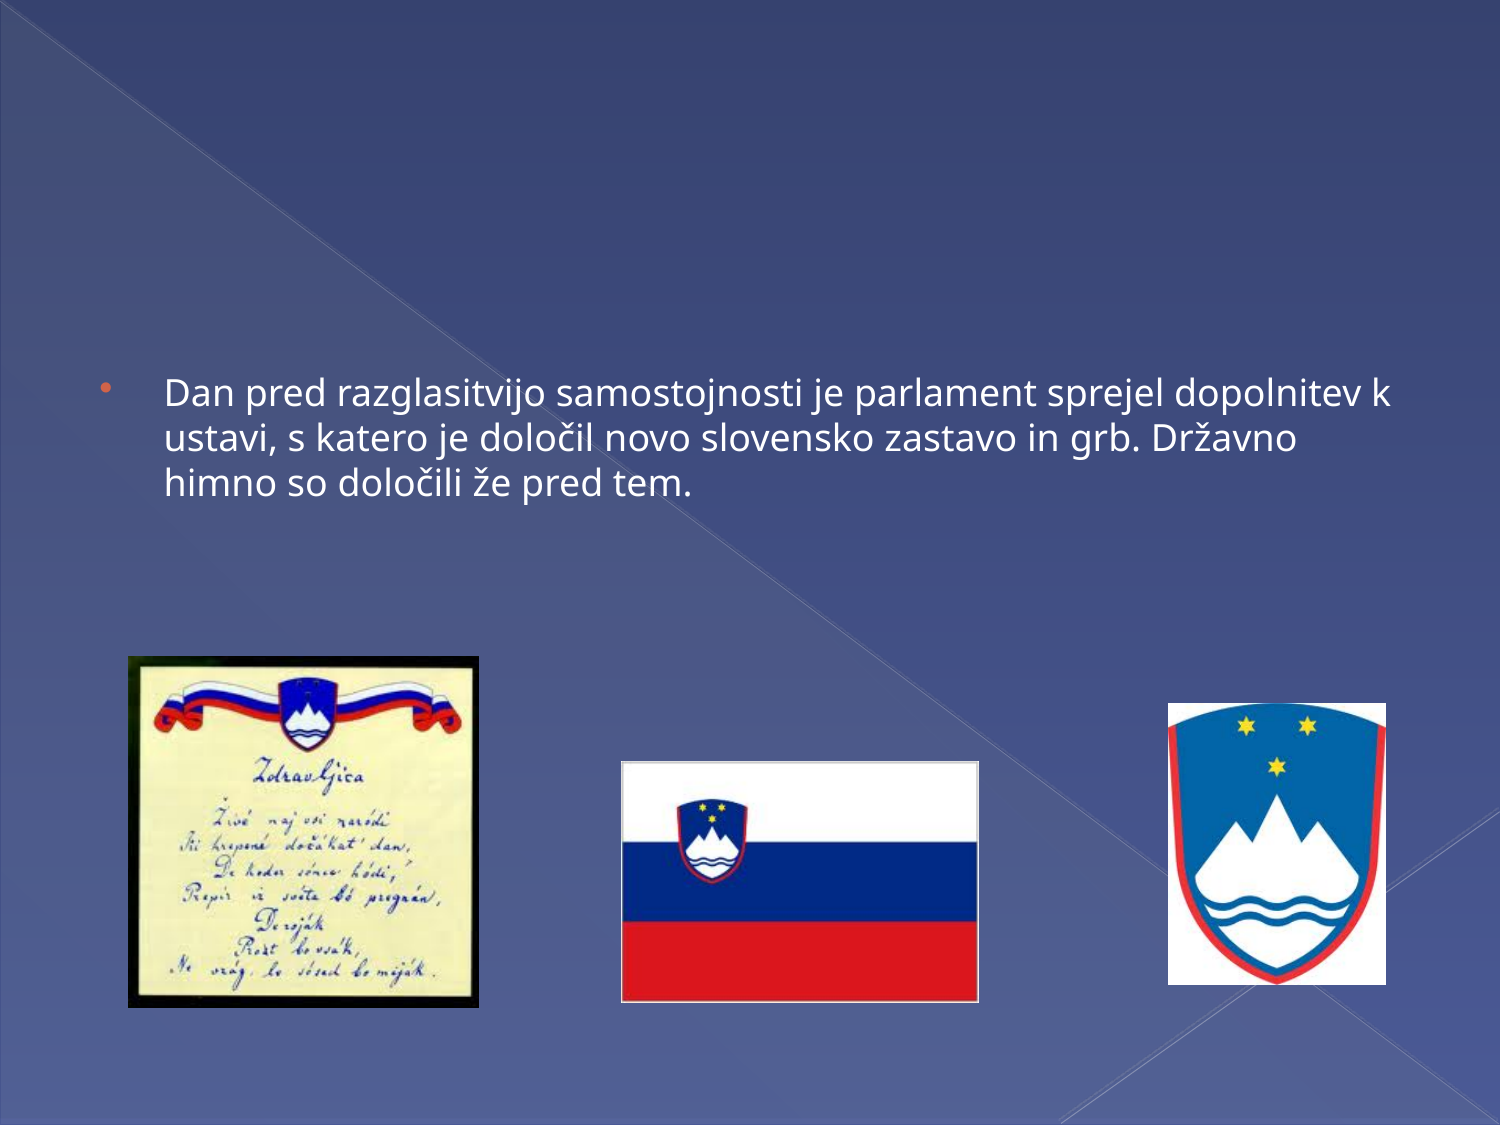

#
Dan pred razglasitvijo samostojnosti je parlament sprejel dopolnitev k ustavi, s katero je določil novo slovensko zastavo in grb. Državno himno so določili že pred tem.